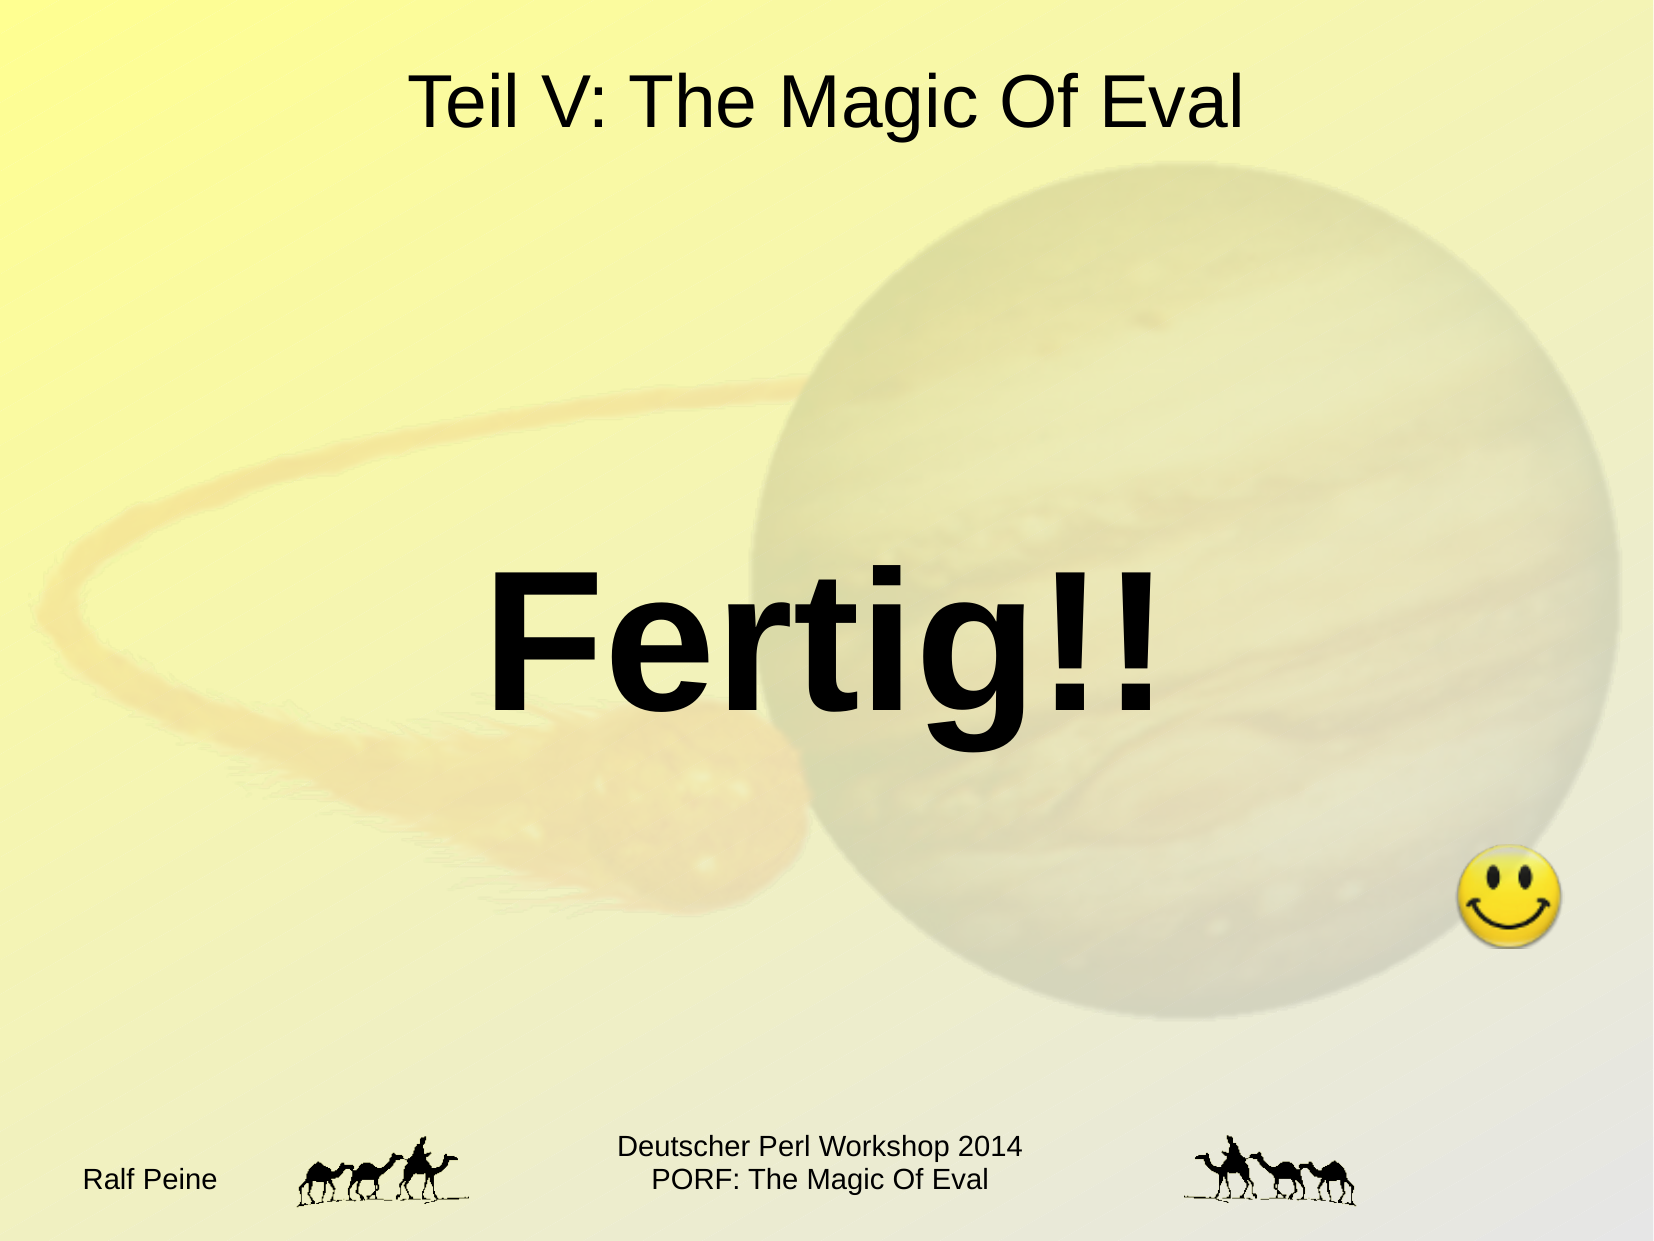

# Teil V: The Magic Of Eval
Fertig!!